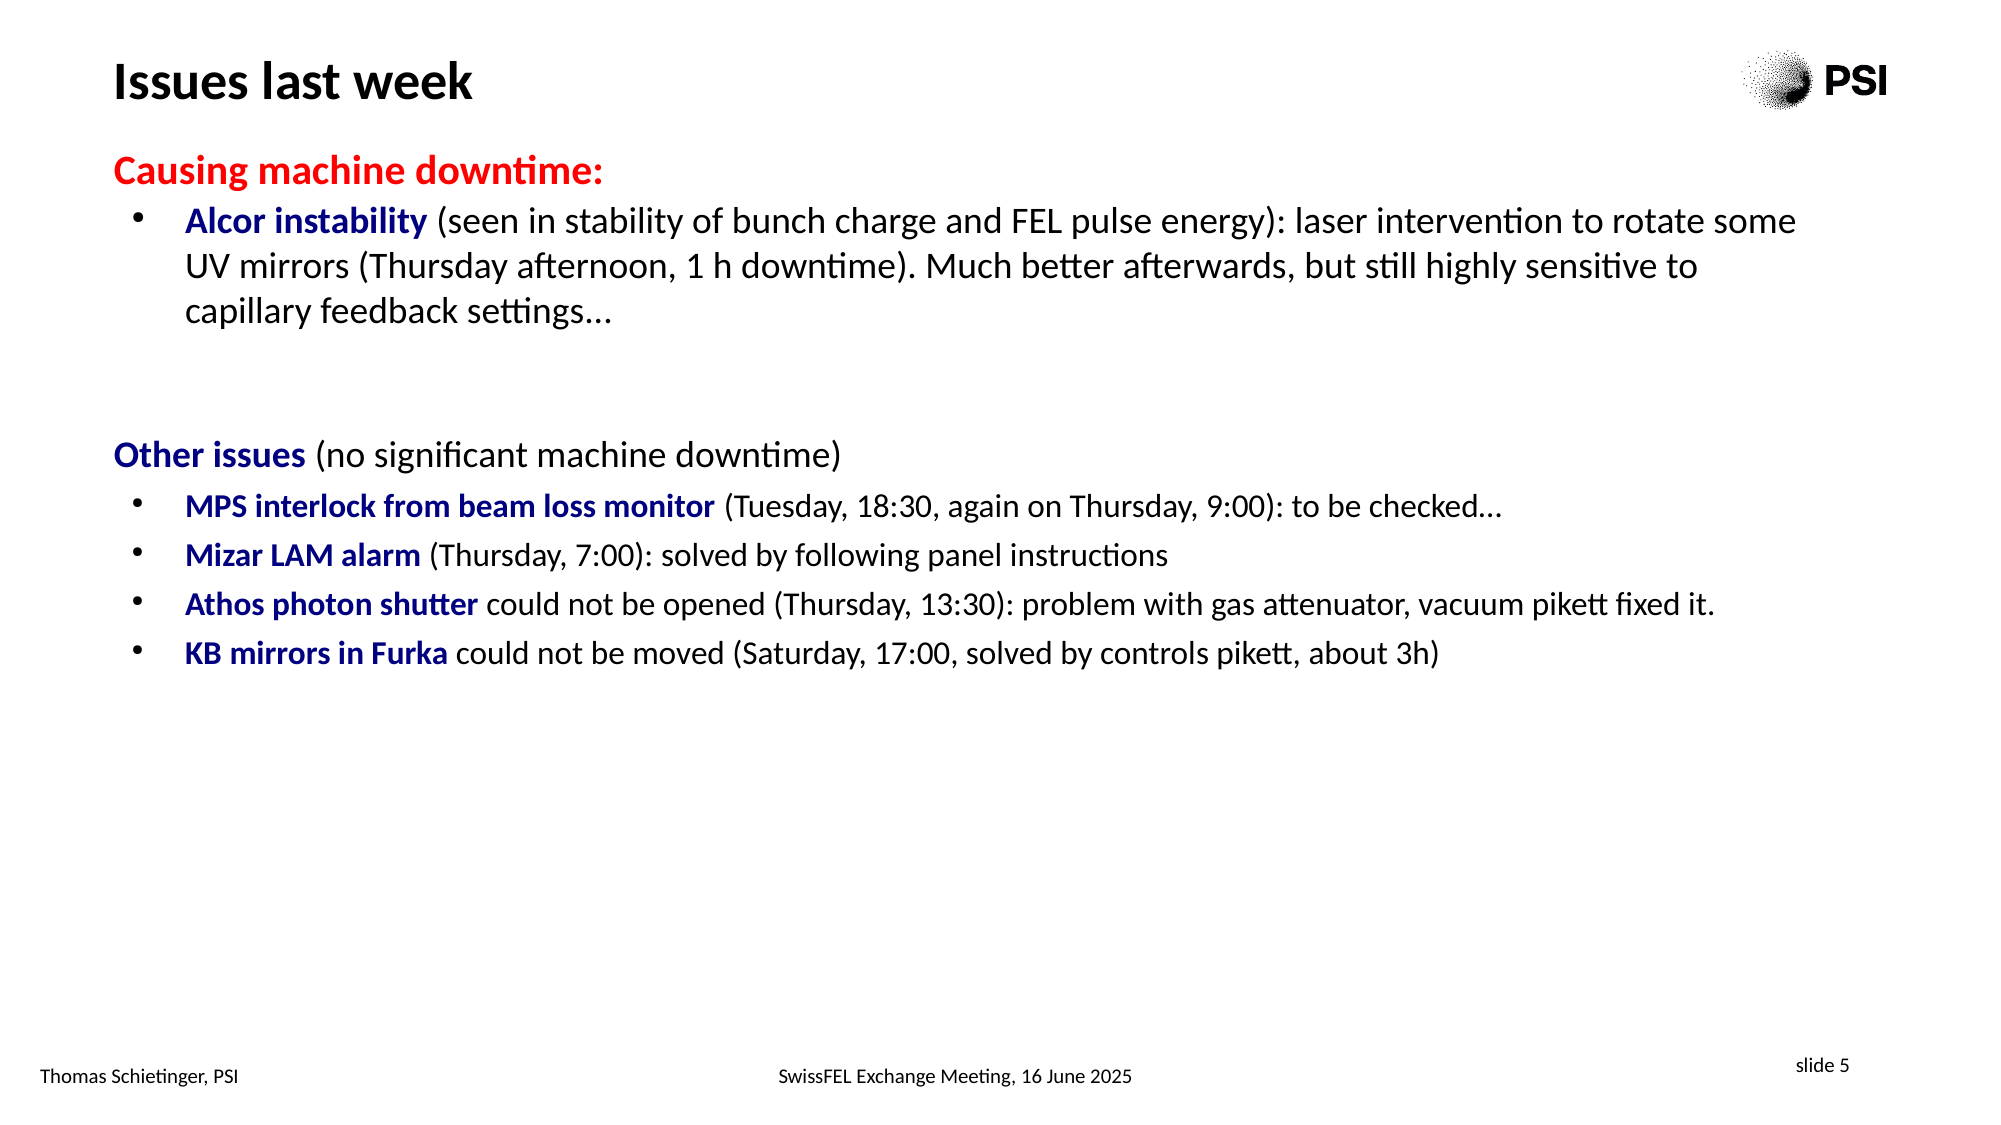

Issues last week
# Causing machine downtime:
Alcor instability (seen in stability of bunch charge and FEL pulse energy): laser intervention to rotate some UV mirrors (Thursday afternoon, 1 h downtime). Much better afterwards, but still highly sensitive to capillary feedback settings...
Other issues (no significant machine downtime)
MPS interlock from beam loss monitor (Tuesday, 18:30, again on Thursday, 9:00): to be checked…
Mizar LAM alarm (Thursday, 7:00): solved by following panel instructions
Athos photon shutter could not be opened (Thursday, 13:30): problem with gas attenuator, vacuum pikett fixed it.
KB mirrors in Furka could not be moved (Saturday, 17:00, solved by controls pikett, about 3h)
5
PSI Center for Accelerator Science and Engineering